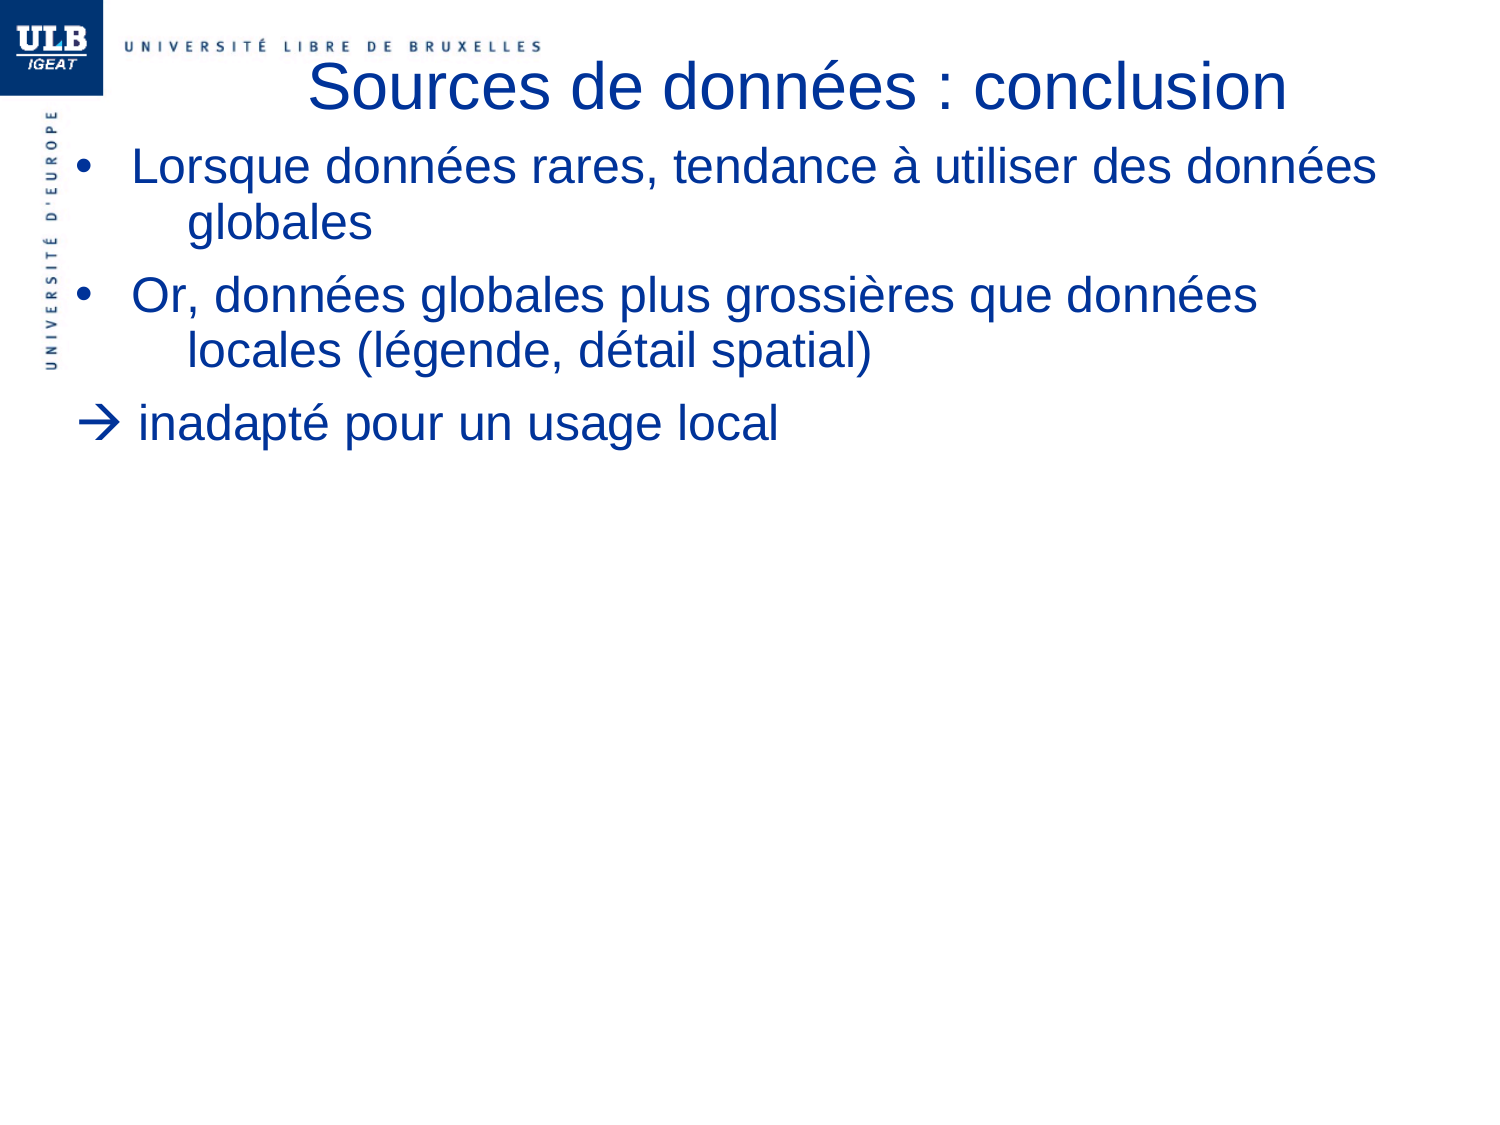

# Sources de données : conclusion
Lorsque données rares, tendance à utiliser des données globales
Or, données globales plus grossières que données locales (légende, détail spatial)
 inadapté pour un usage local